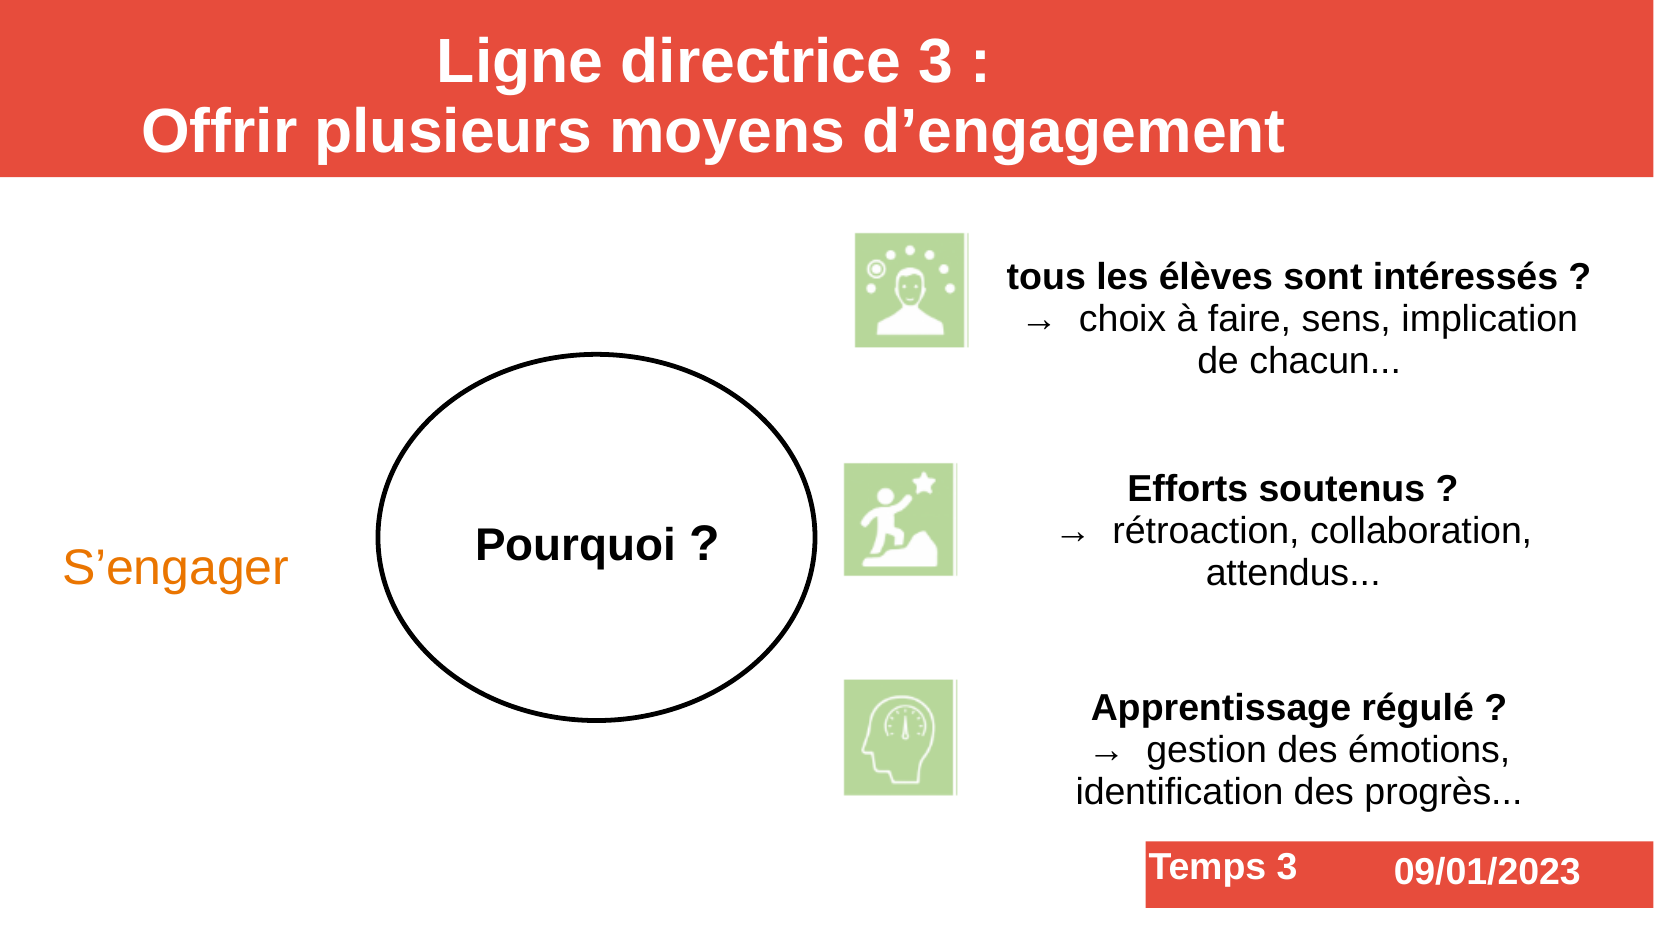

# Ligne directrice 3 : Offrir plusieurs moyens d’engagement
tous les élèves sont intéressés ?
→ choix à faire, sens, implication de chacun...
Efforts soutenus ?
→ rétroaction, collaboration, attendus...
Pourquoi ?
S’engager
Apprentissage régulé ?
→ gestion des émotions, identification des progrès...
Temps 3